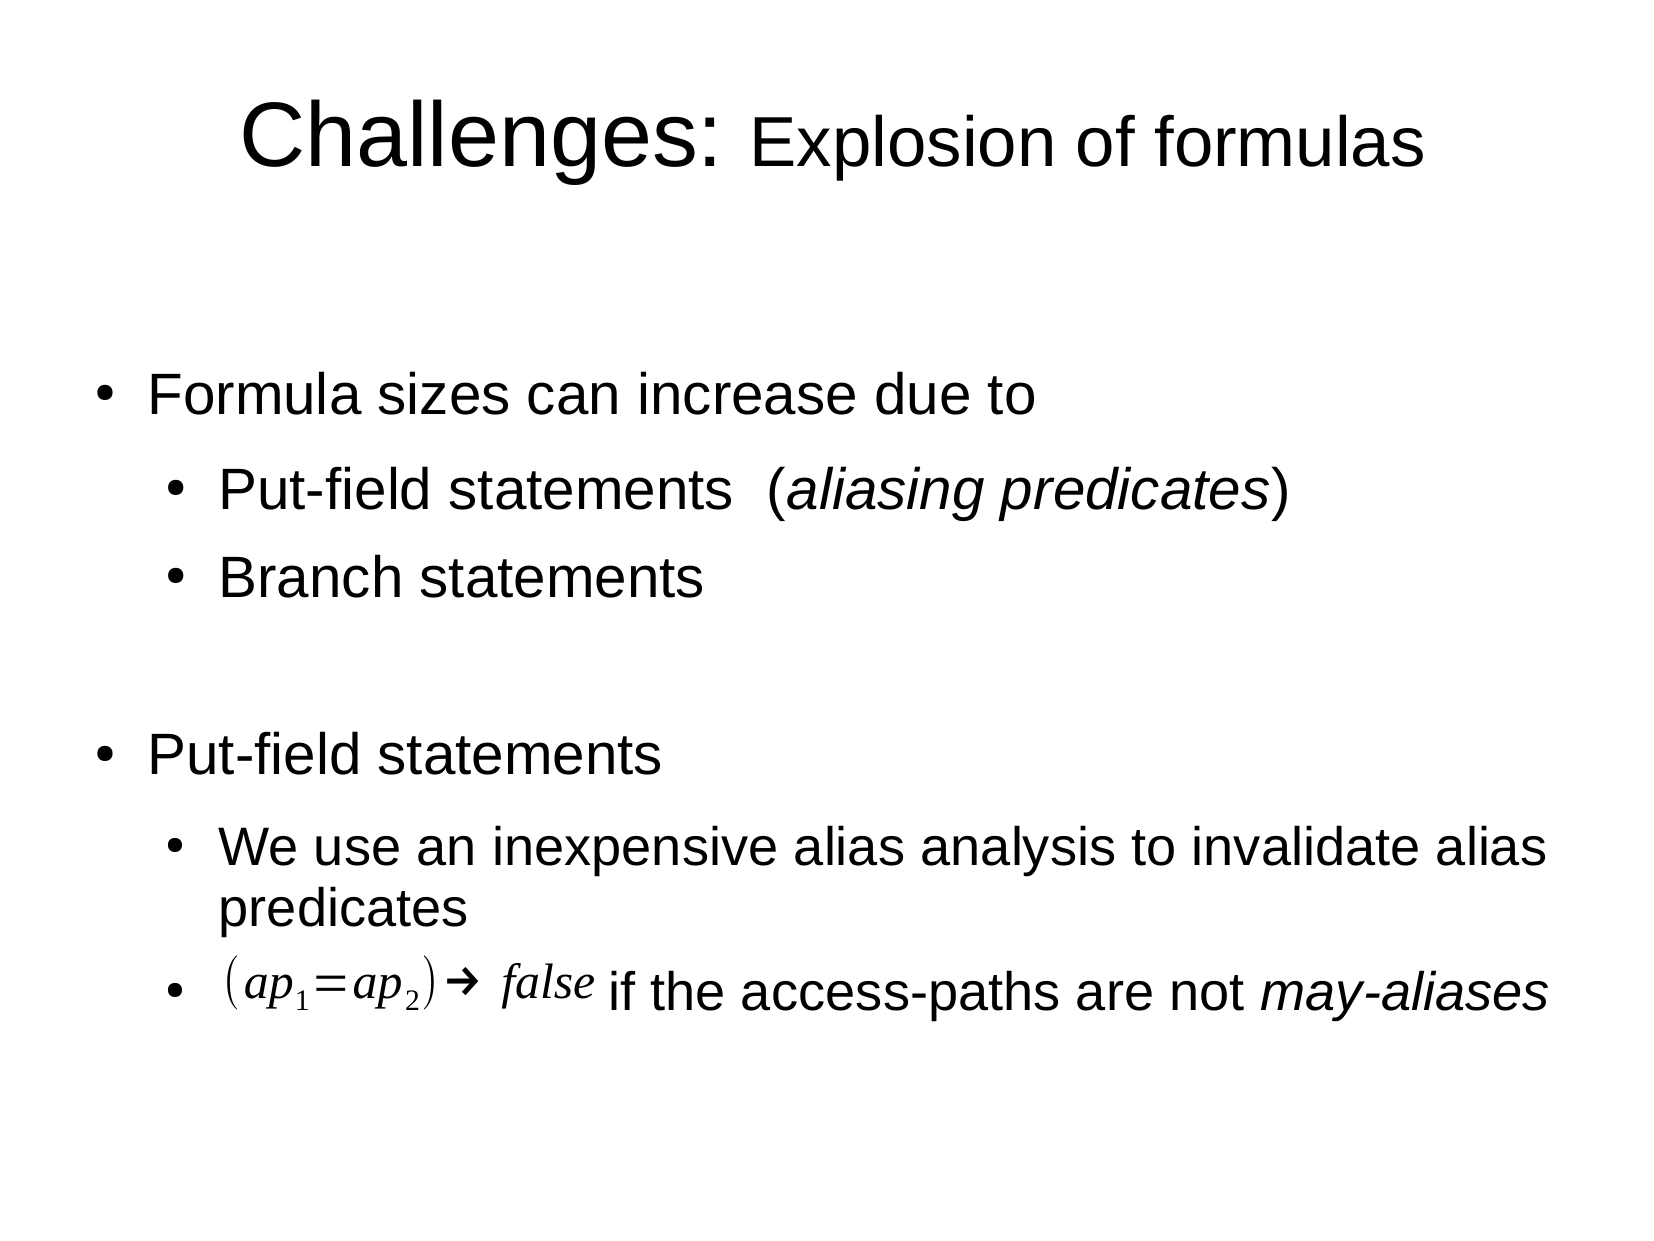

# Challenges: Explosion of formulas
Formula sizes can increase due to
Put-field statements (aliasing predicates)
Branch statements
Put-field statements
We use an inexpensive alias analysis to invalidate alias predicates
 if the access-paths are not may-aliases